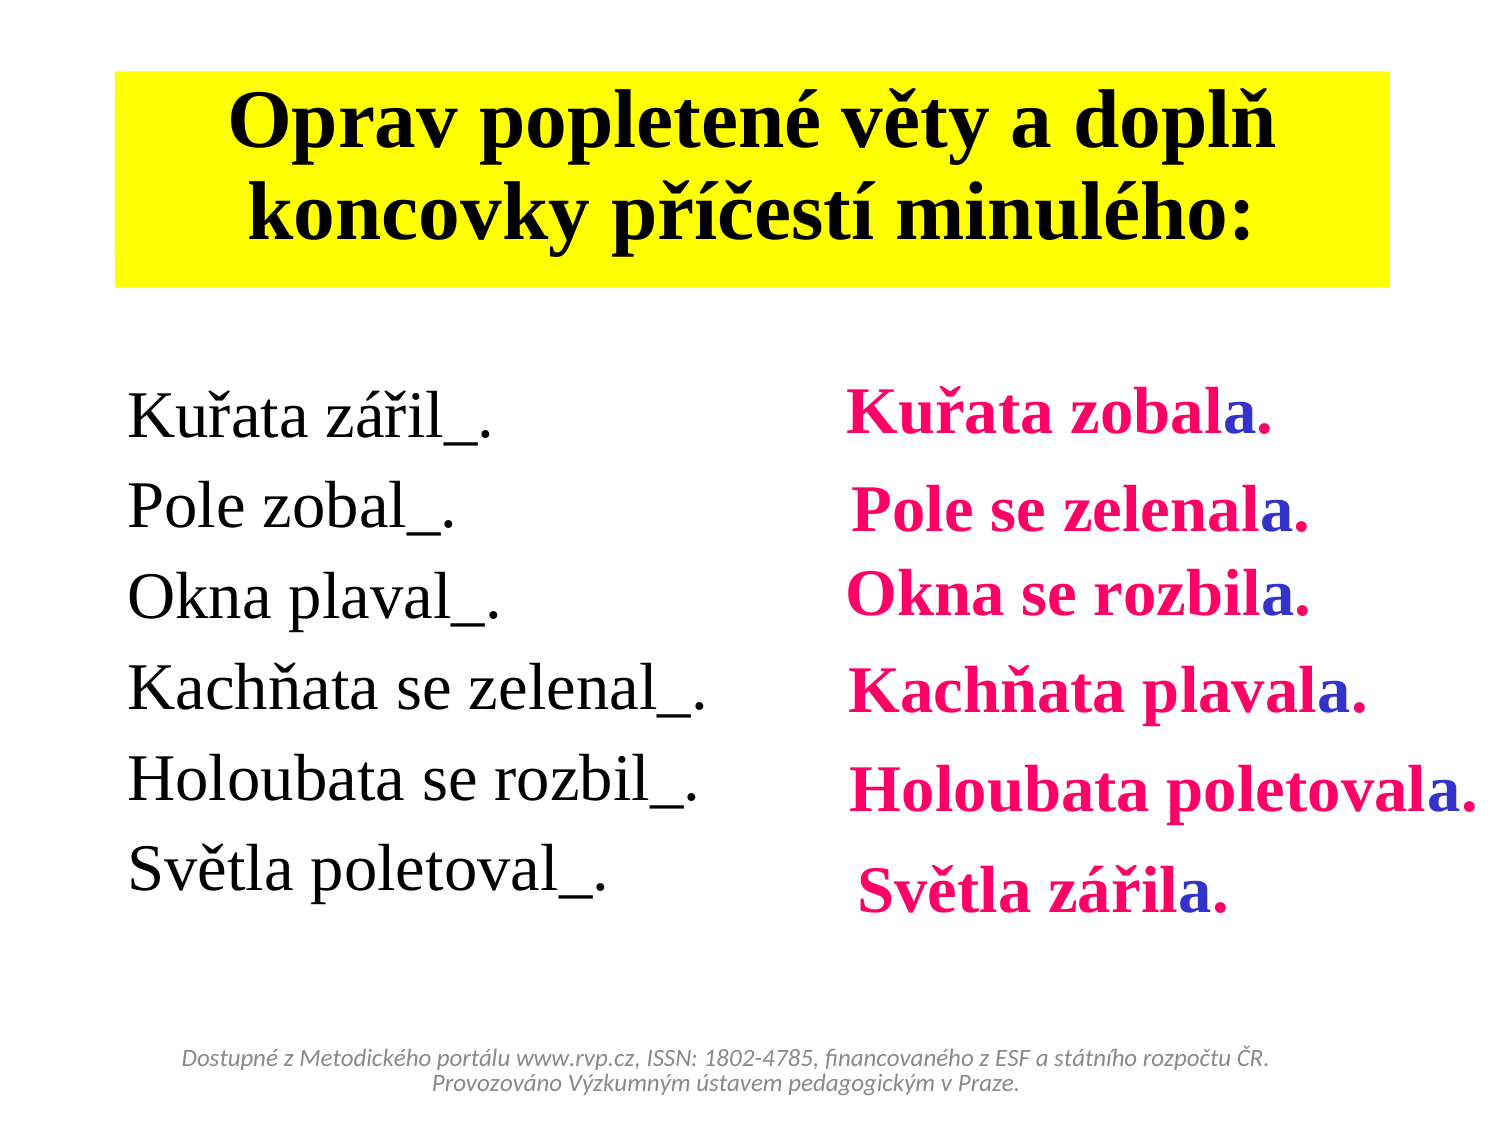

Oprav popletené věty a doplň koncovky příčestí minulého:
# Oprav popletené věty :
Kuřata zobala.
Kuřata zářil_.
Pole zobal_.
Okna plaval_.
Kachňata se zelenal_.
Holoubata se rozbil_.
Světla poletoval_.
Pole se zelenala.
Okna se rozbila.
Kachňata plavala.
Holoubata poletovala.
Světla zářila.
Dostupné z Metodického portálu www.rvp.cz, ISSN: 1802-4785, financovaného z ESF a státního rozpočtu ČR. Provozováno Výzkumným ústavem pedagogickým v Praze.